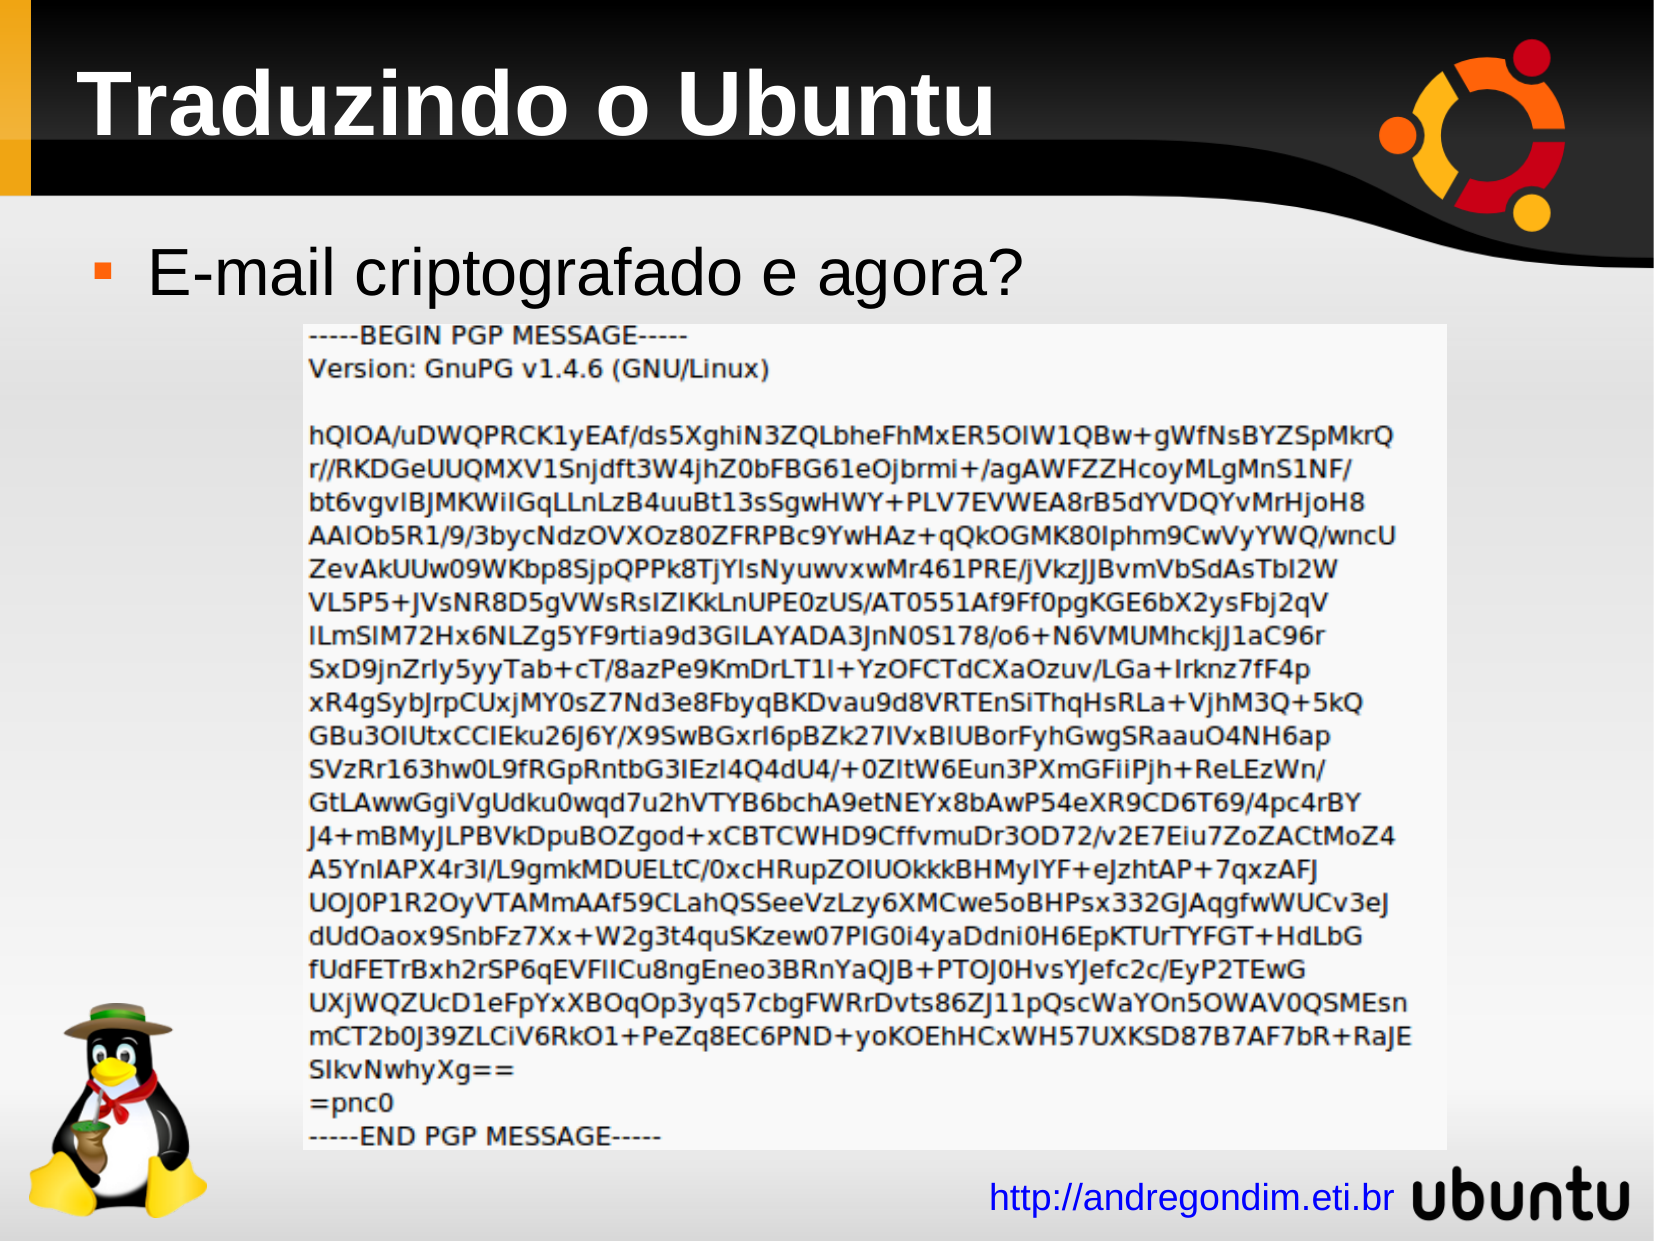

# Traduzindo o Ubuntu
E-mail criptografado e agora?